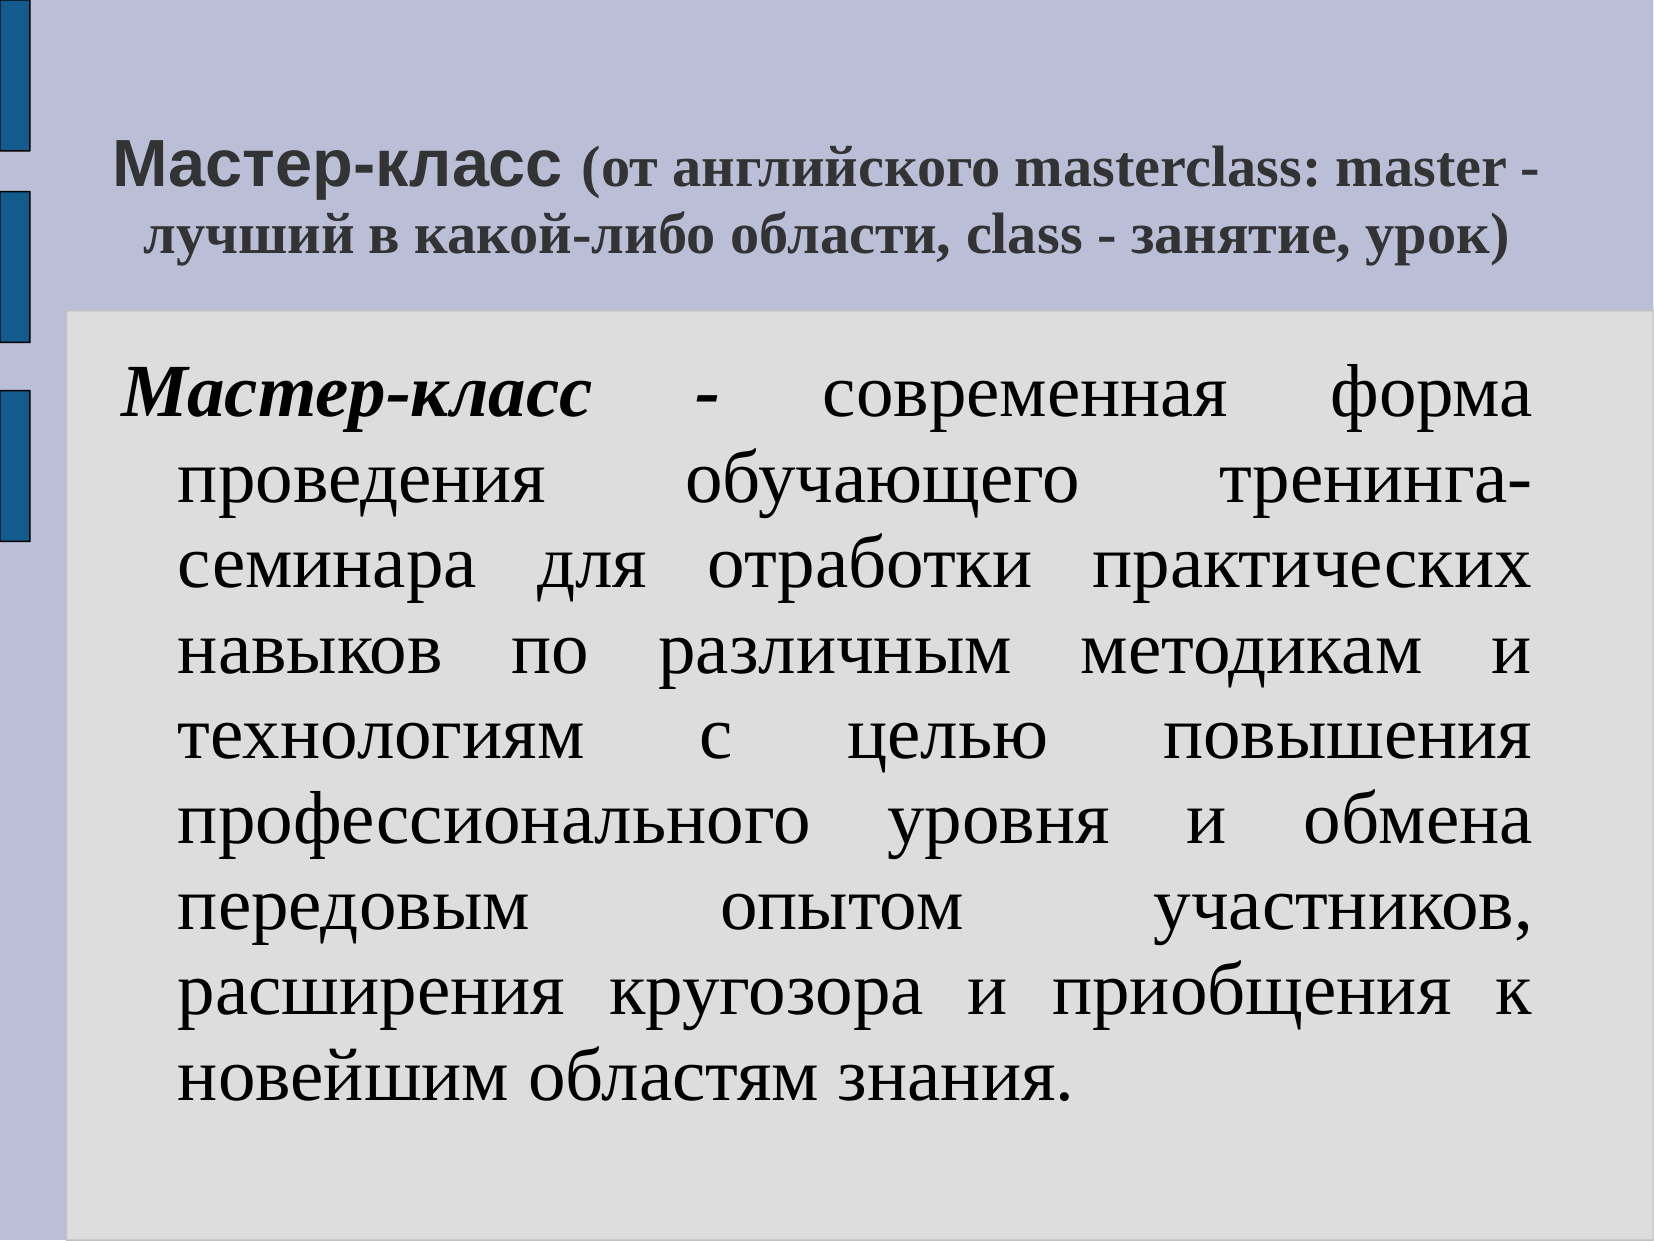

# Мастер-класс (от английского masterclass: master - лучший в какой-либо области, class - занятие, урок)
Мастер-класс - современная форма проведения обучающего тренинга-семинара для отработки практических навыков по различным методикам и технологиям с целью повышения профессионального уровня и обмена передовым опытом участников, расширения кругозора и приобщения к новейшим областям знания.